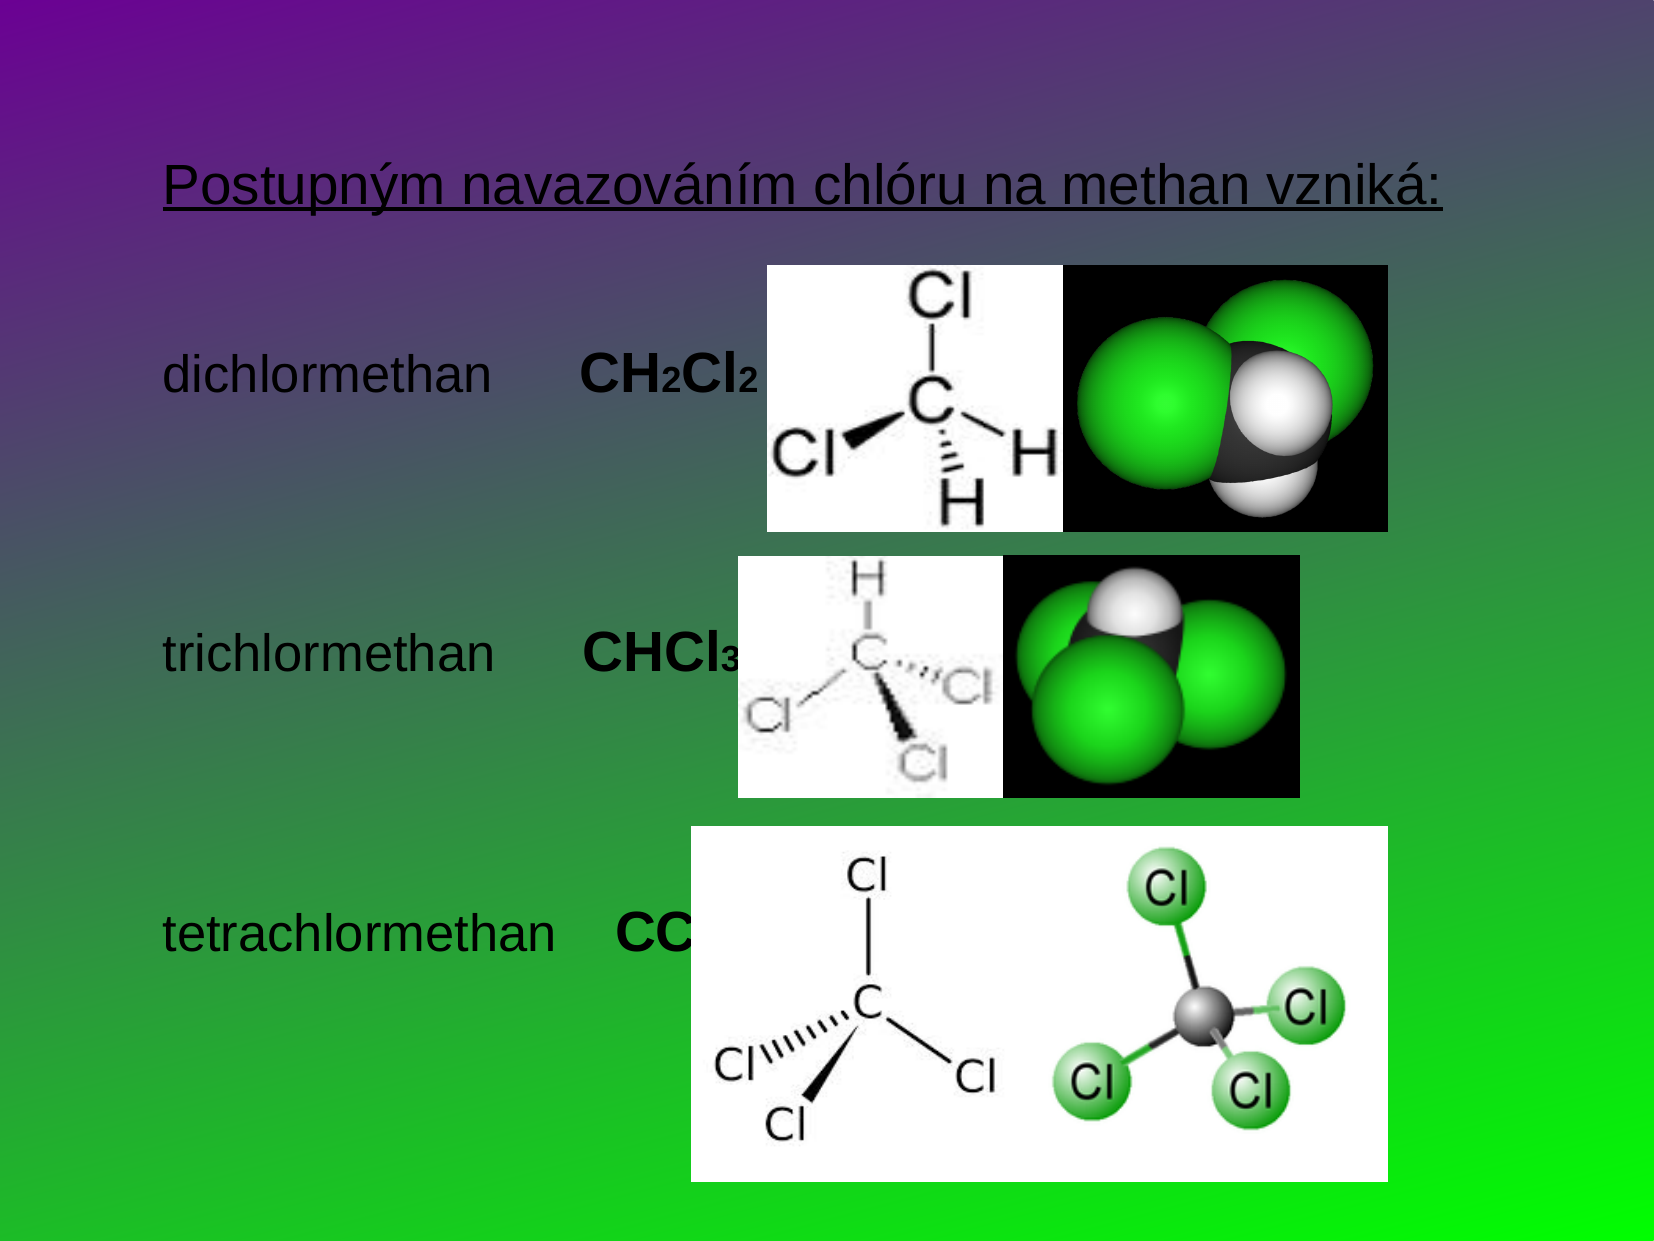

# Postupným navazováním chlóru na methan vzniká:
dichlormethan CH2Cl2
trichlormethan CHCl3
tetrachlormethan CCl4